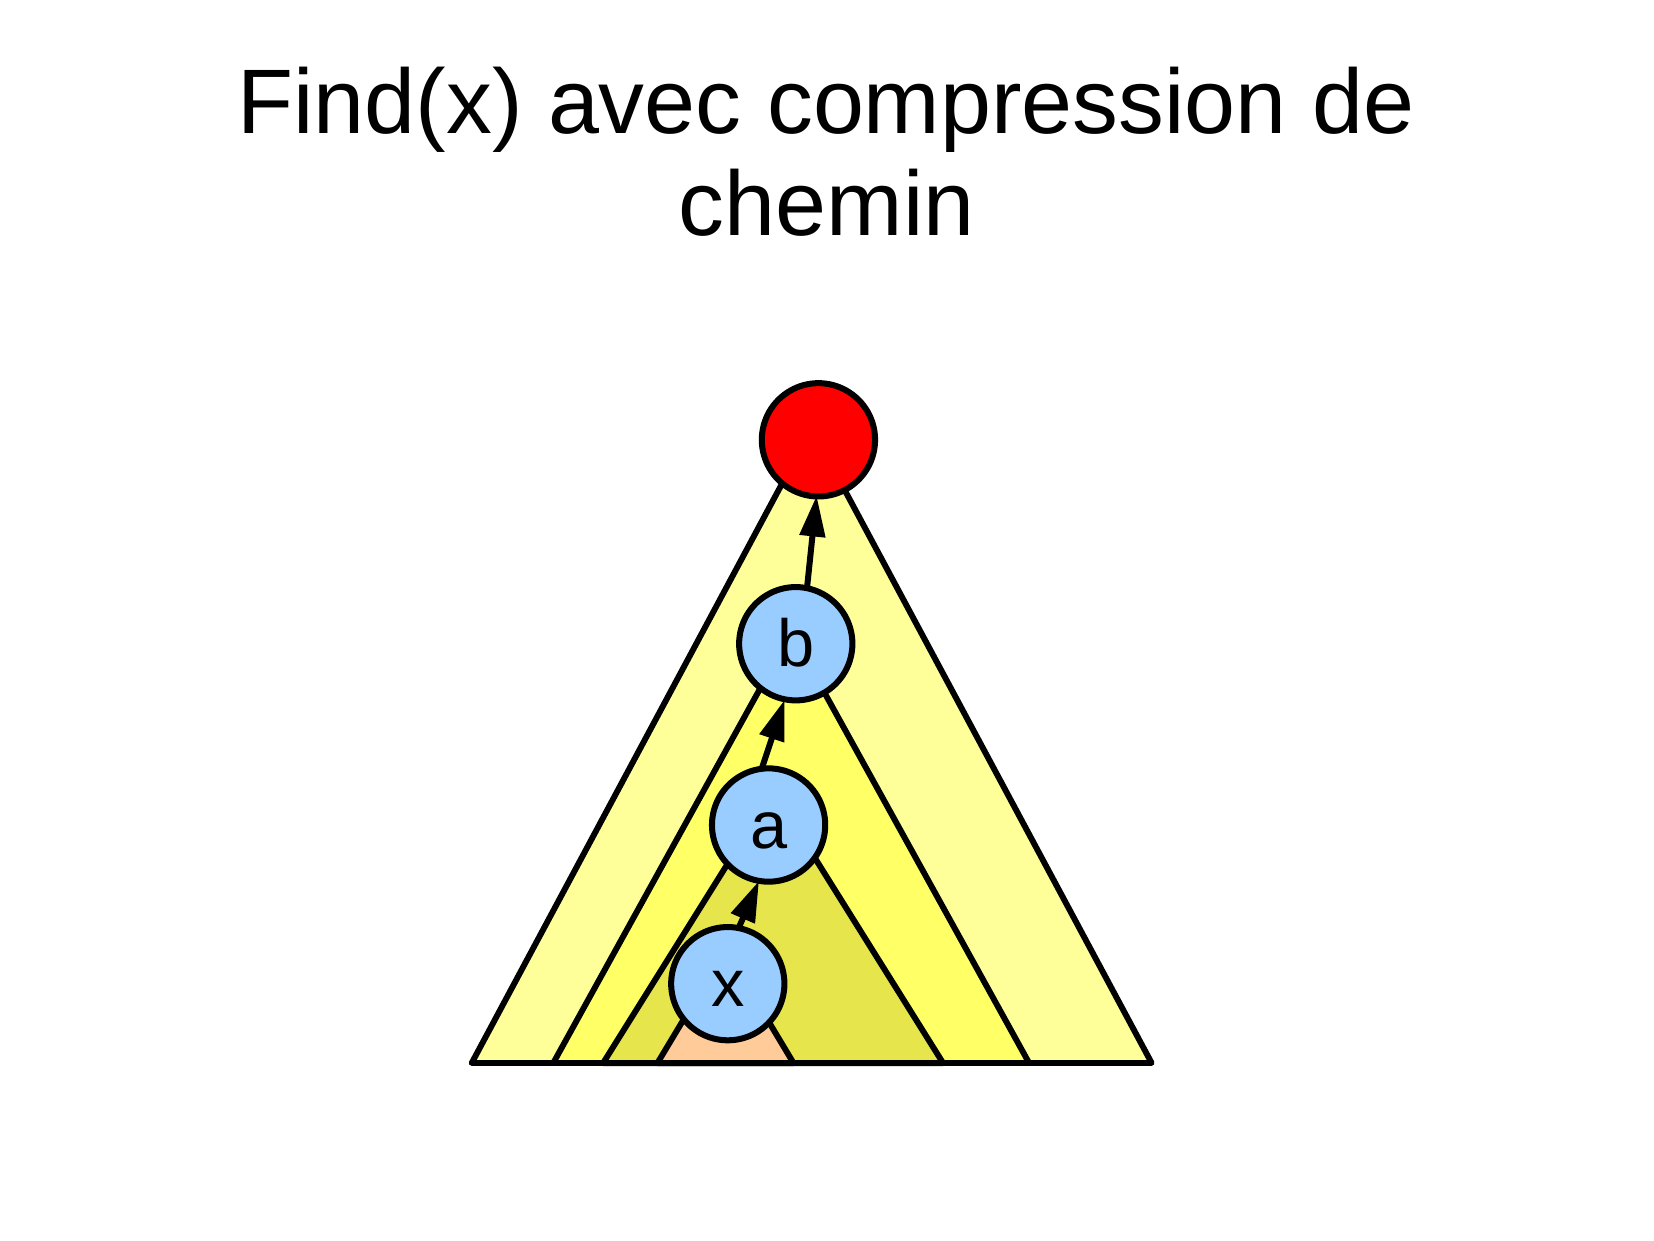

# Find(x) avec compression de chemin
b
a
x